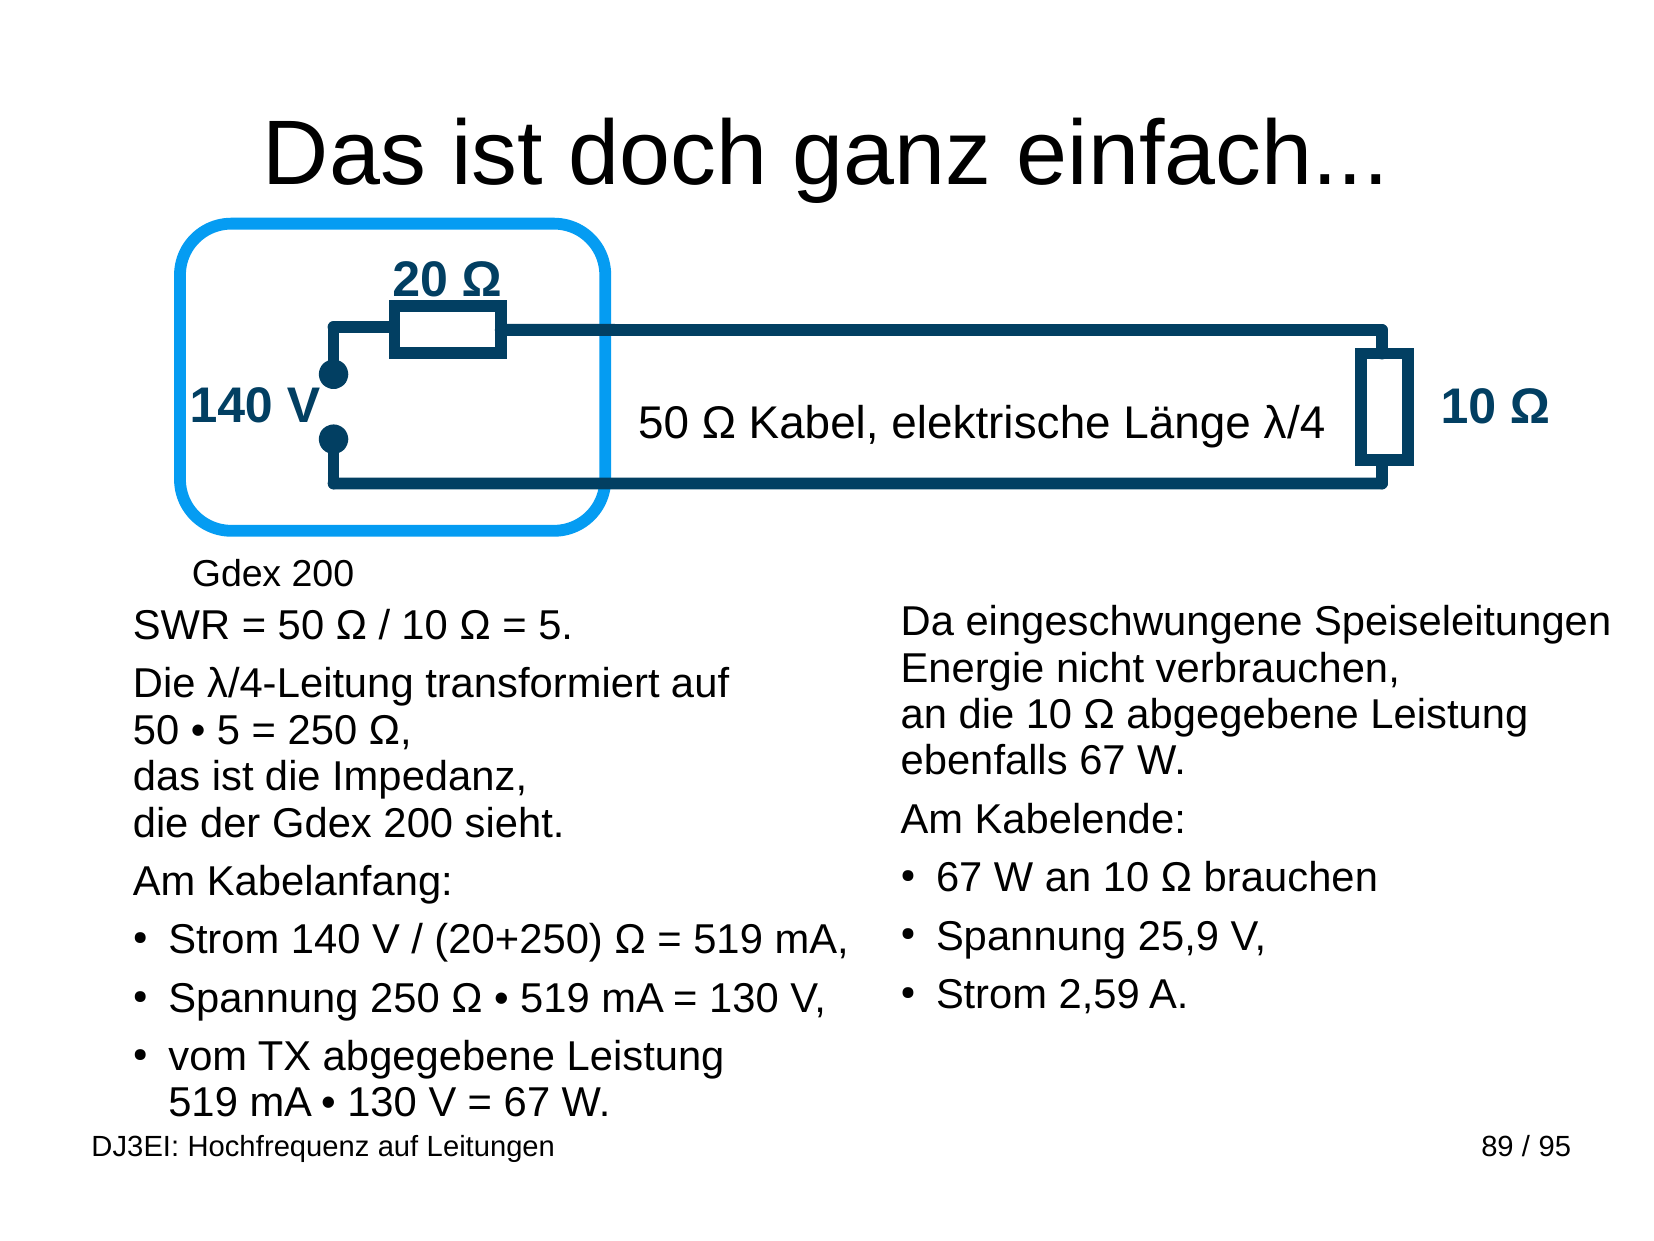

# Das ist doch ganz einfach...
20 Ω
140 V
10 Ω
50 Ω Kabel, elektrische Länge λ/4
Gdex 200
Da eingeschwungene Speiseleitungen
Energie nicht verbrauchen,
an die 10 Ω abgegebene Leistung
ebenfalls 67 W.
Am Kabelende:
67 W an 10 Ω brauchen
Spannung 25,9 V,
Strom 2,59 A.
SWR = 50 Ω / 10 Ω = 5.
Die λ/4-Leitung transformiert auf
50 • 5 = 250 Ω,
das ist die Impedanz,
die der Gdex 200 sieht.
Am Kabelanfang:
Strom 140 V / (20+250) Ω = 519 mA,
Spannung 250 Ω • 519 mA = 130 V,
vom TX abgegebene Leistung
519 mA • 130 V = 67 W.